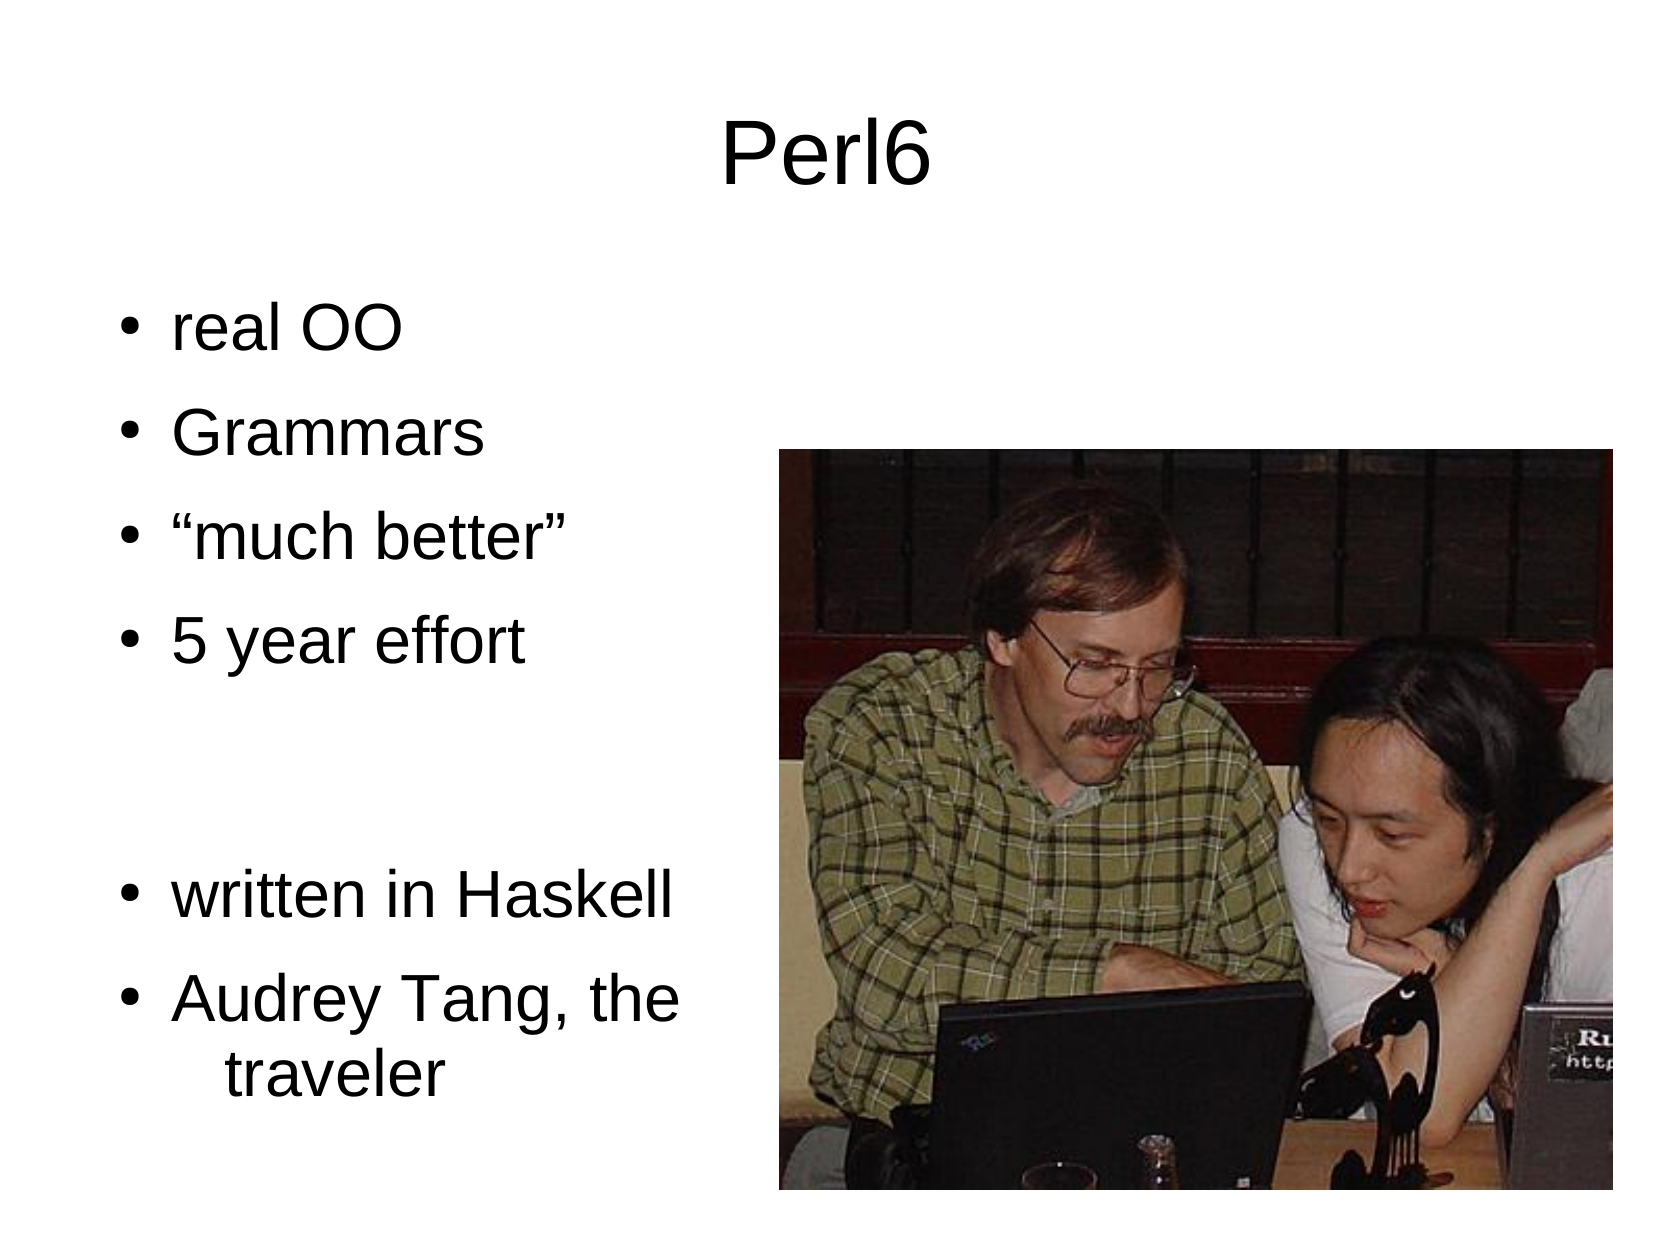

# Perl6
real OO
Grammars
“much better”
5 year effort
written in Haskell
Audrey Tang, the traveler